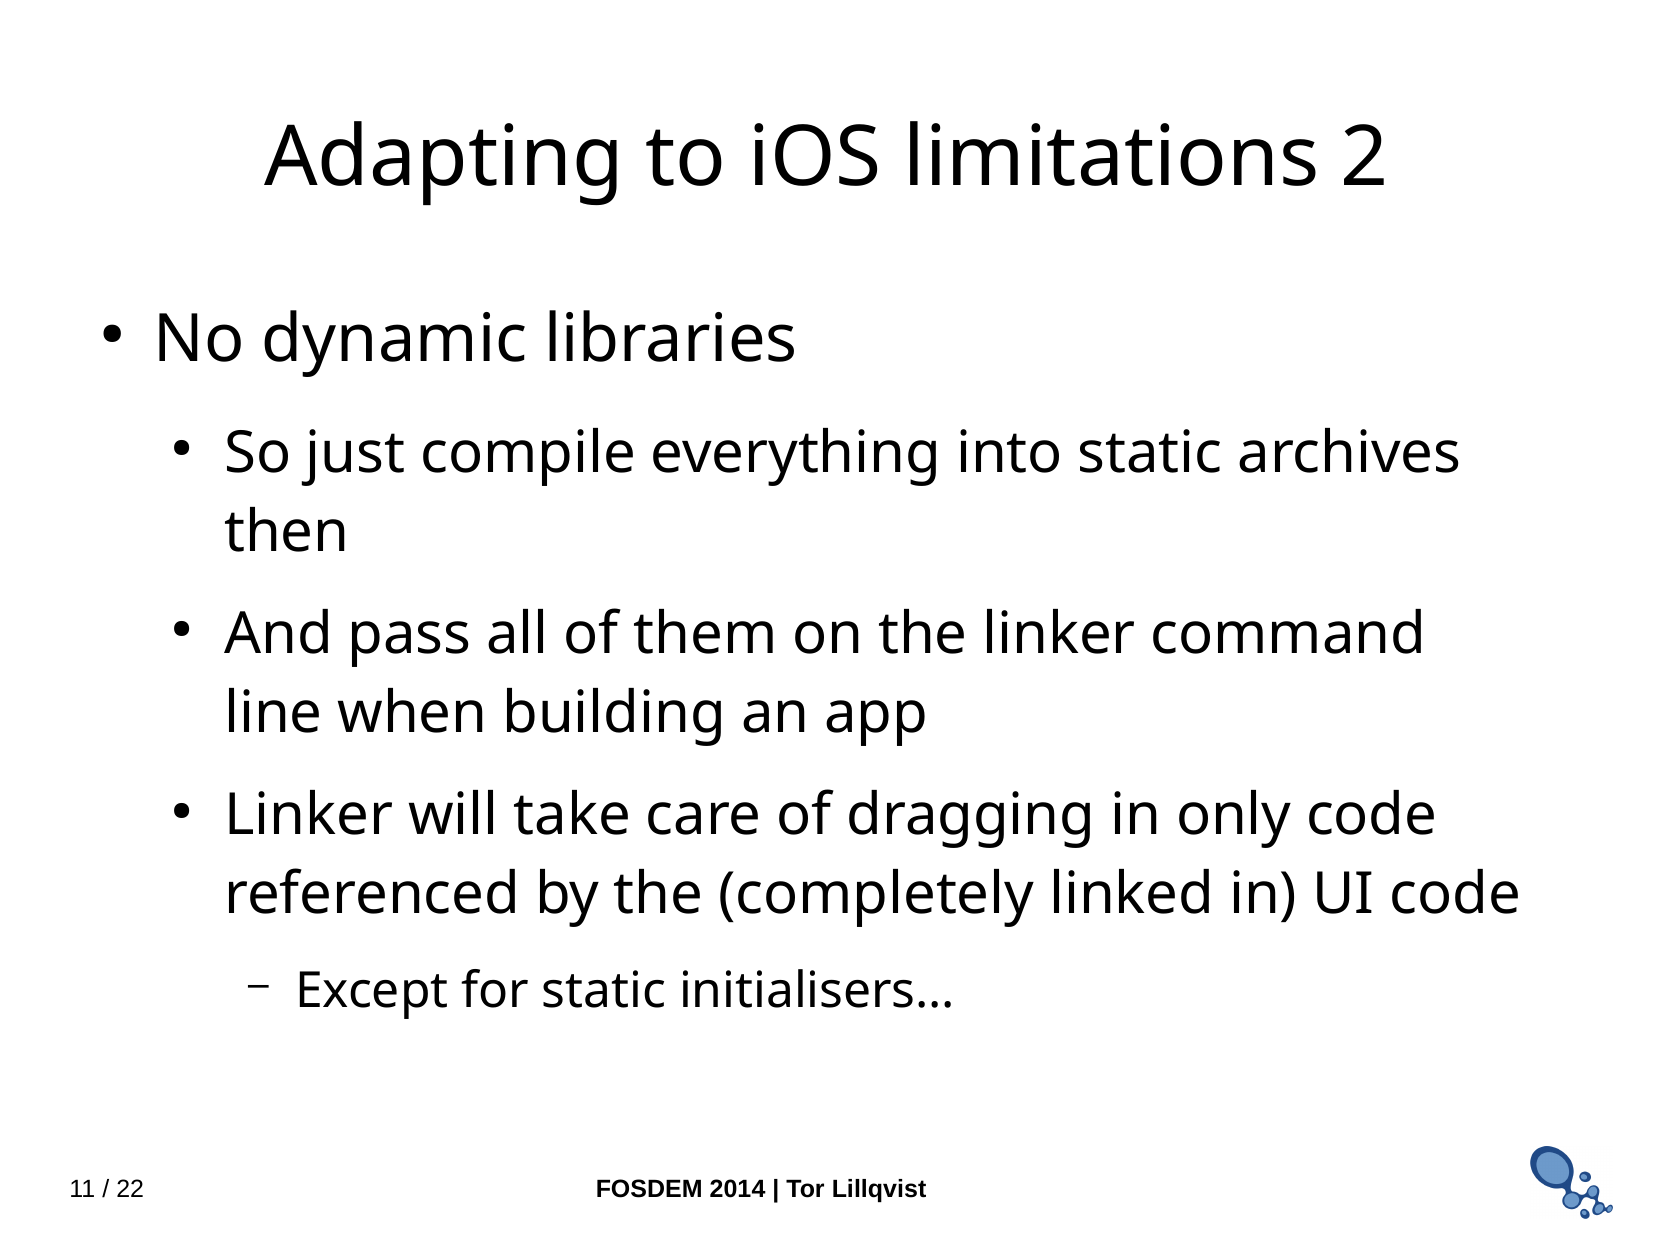

# Adapting to iOS limitations 2
No dynamic libraries
So just compile everything into static archives then
And pass all of them on the linker command line when building an app
Linker will take care of dragging in only code referenced by the (completely linked in) UI code
Except for static initialisers...